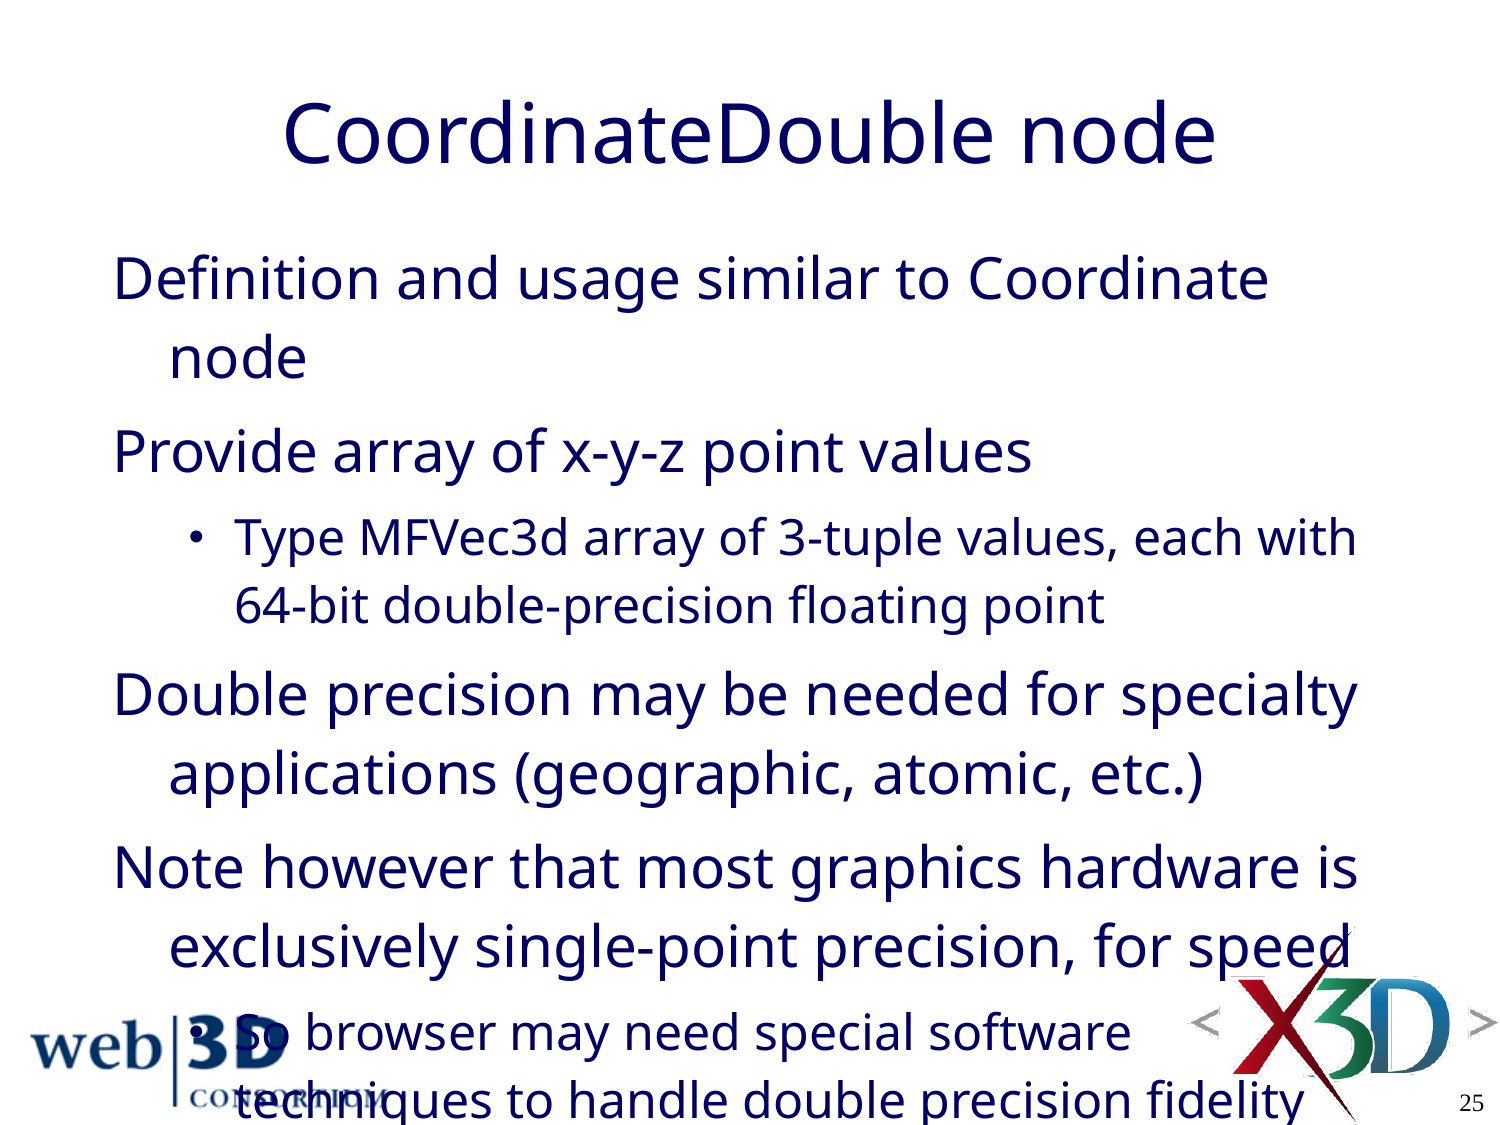

# CoordinateDouble node
Definition and usage similar to Coordinate node
Provide array of x-y-z point values
Type MFVec3d array of 3-tuple values, each with 64-bit double-precision floating point
Double precision may be needed for specialty applications (geographic, atomic, etc.)
Note however that most graphics hardware is exclusively single-point precision, for speed
So browser may need special software techniques to handle double precision fidelity properly